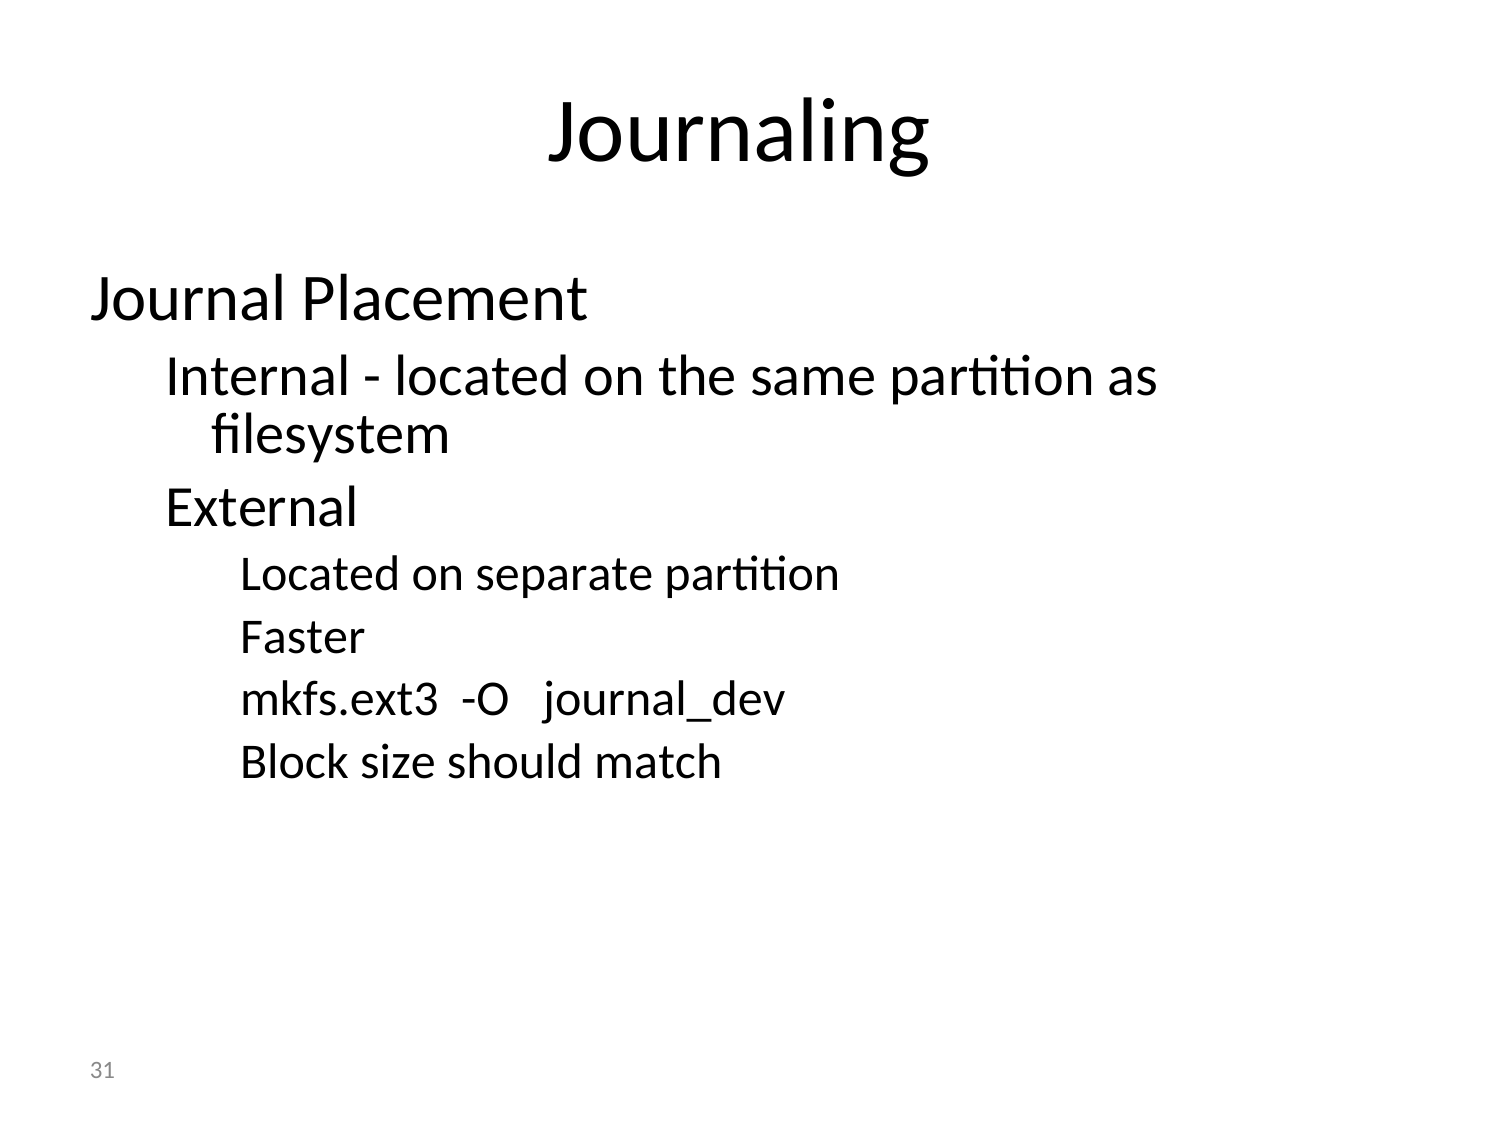

Journaling
Journal Placement
Internal - located on the same partition as filesystem
External
Located on separate partition
Faster
mkfs.ext3 -O journal_dev
Block size should match